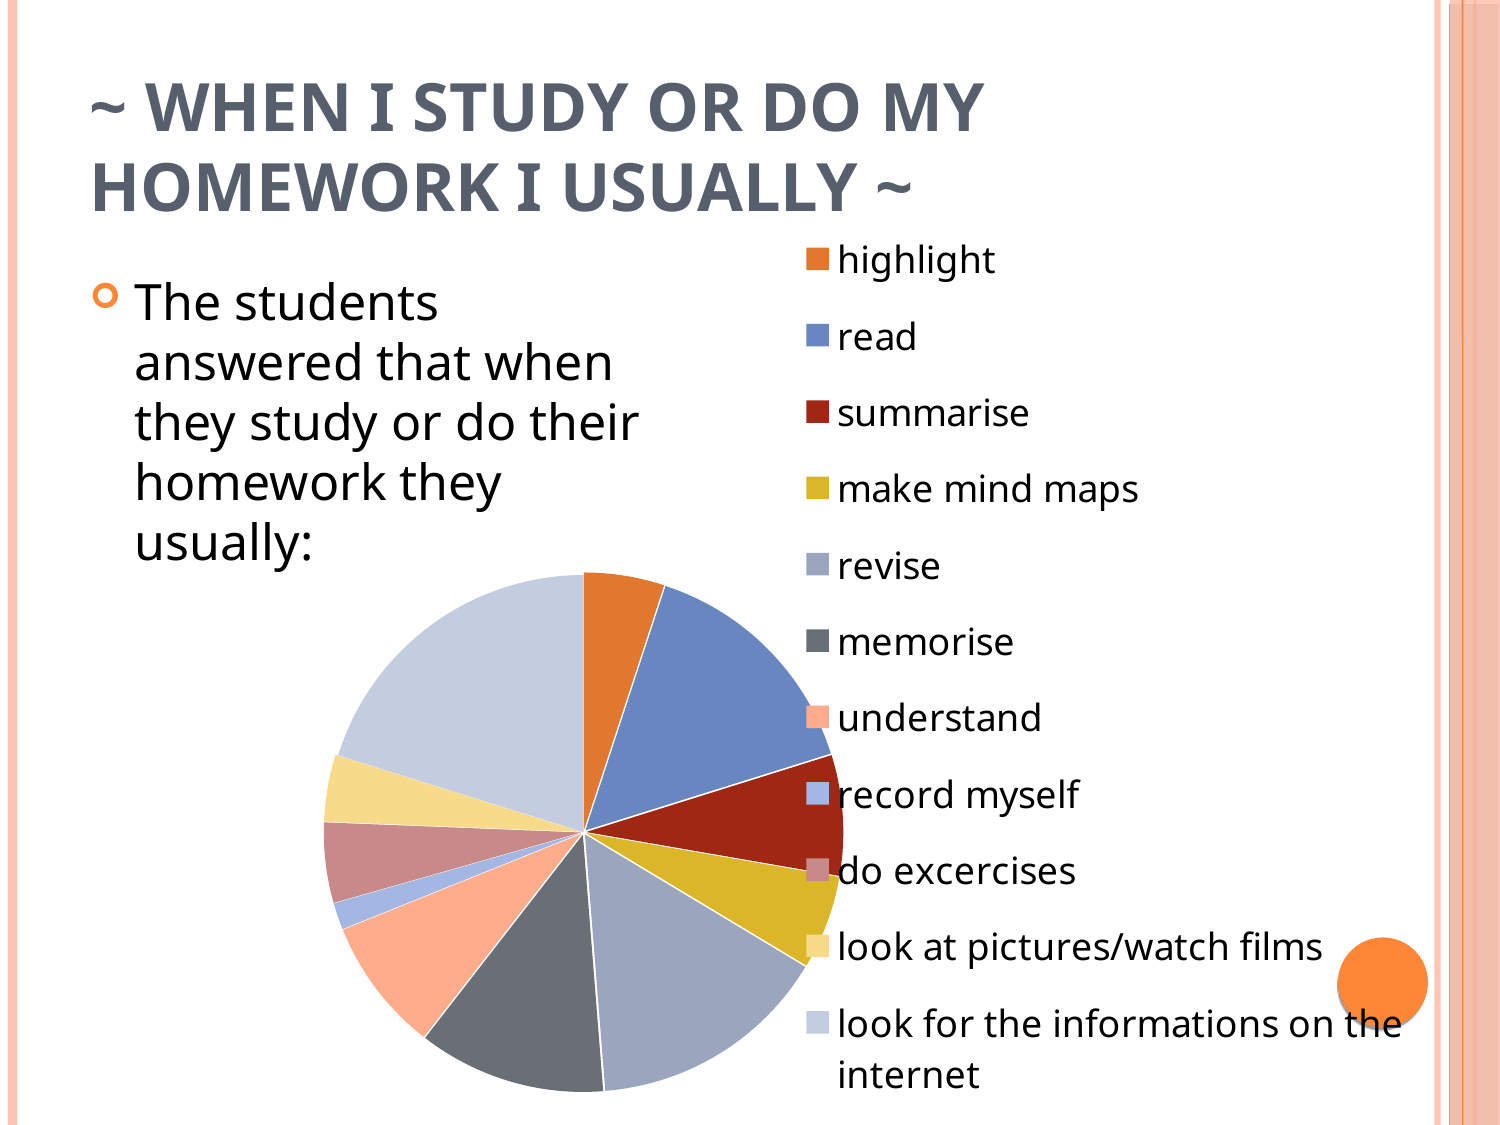

# ~ When I study or do my homework I usually ~
### Chart
| Category | Kolumna1 |
|---|---|
| highlight | 6.0 |
| read | 18.0 |
| summarise | 9.0 |
| make mind maps | 7.0 |
| revise | 18.0 |
| memorise | 14.0 |
| understand | 10.0 |
| record myself | 2.0 |
| do excercises | 6.0 |
| look at pictures/watch films | 5.0 |
| look for the informations on the internet | 24.0 |The students answered that when they study or do their homework they usually: